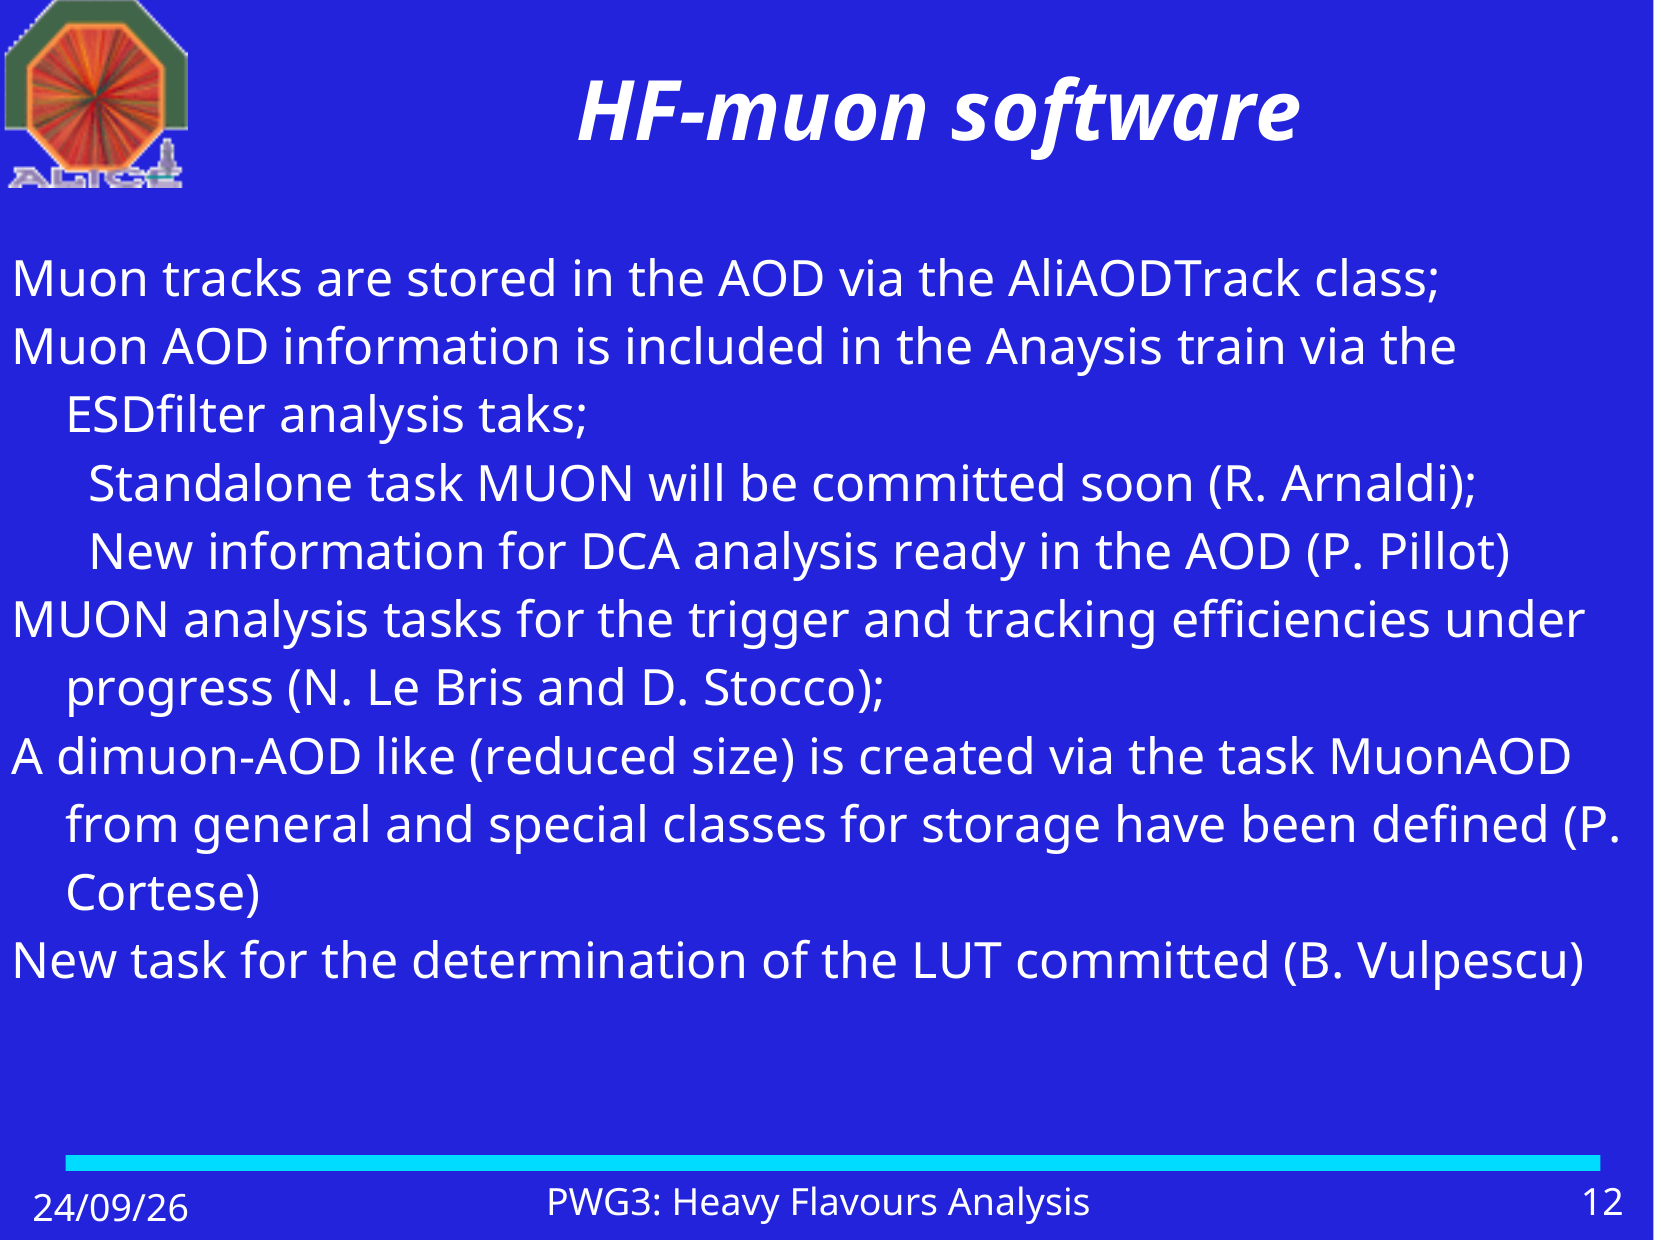

# HF-muon software
Muon tracks are stored in the AOD via the AliAODTrack class;
Muon AOD information is included in the Anaysis train via the ESDfilter analysis taks;
Standalone task MUON will be committed soon (R. Arnaldi);
New information for DCA analysis ready in the AOD (P. Pillot)
MUON analysis tasks for the trigger and tracking efficiencies under progress (N. Le Bris and D. Stocco);
A dimuon-AOD like (reduced size) is created via the task MuonAOD from general and special classes for storage have been defined (P. Cortese)
New task for the determination of the LUT committed (B. Vulpescu)